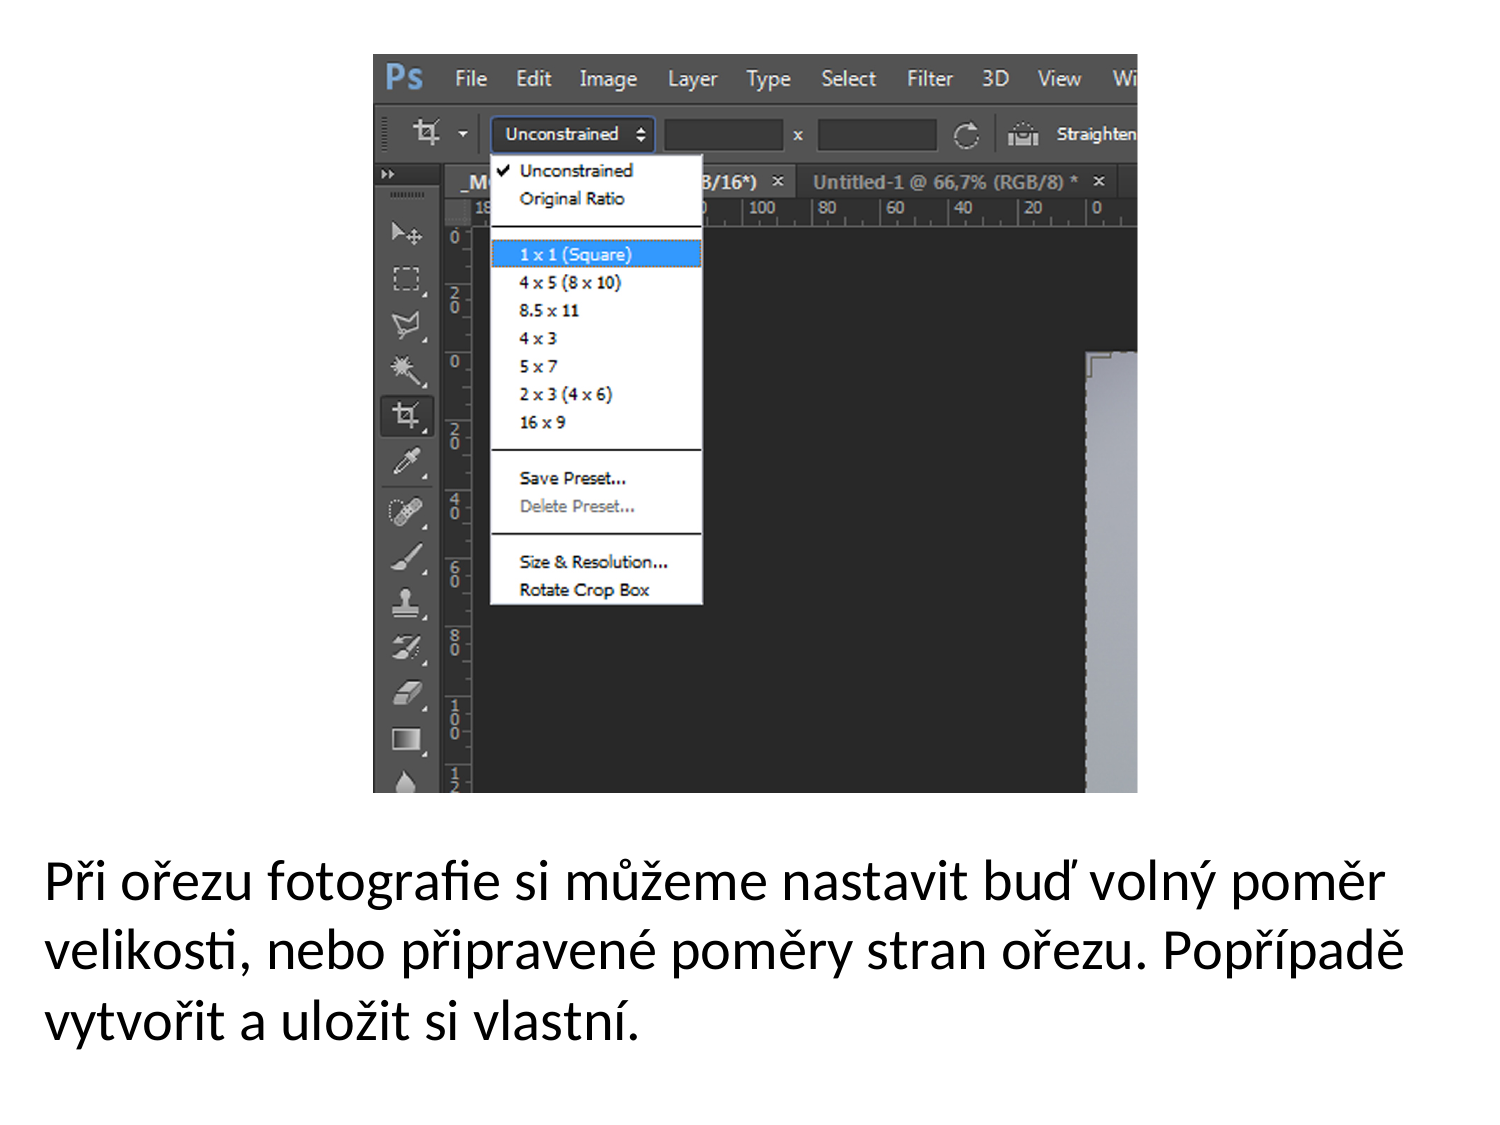

Při ořezu fotografie si můžeme nastavit buď volný poměr velikosti, nebo připravené poměry stran ořezu. Popřípadě vytvořit a uložit si vlastní.